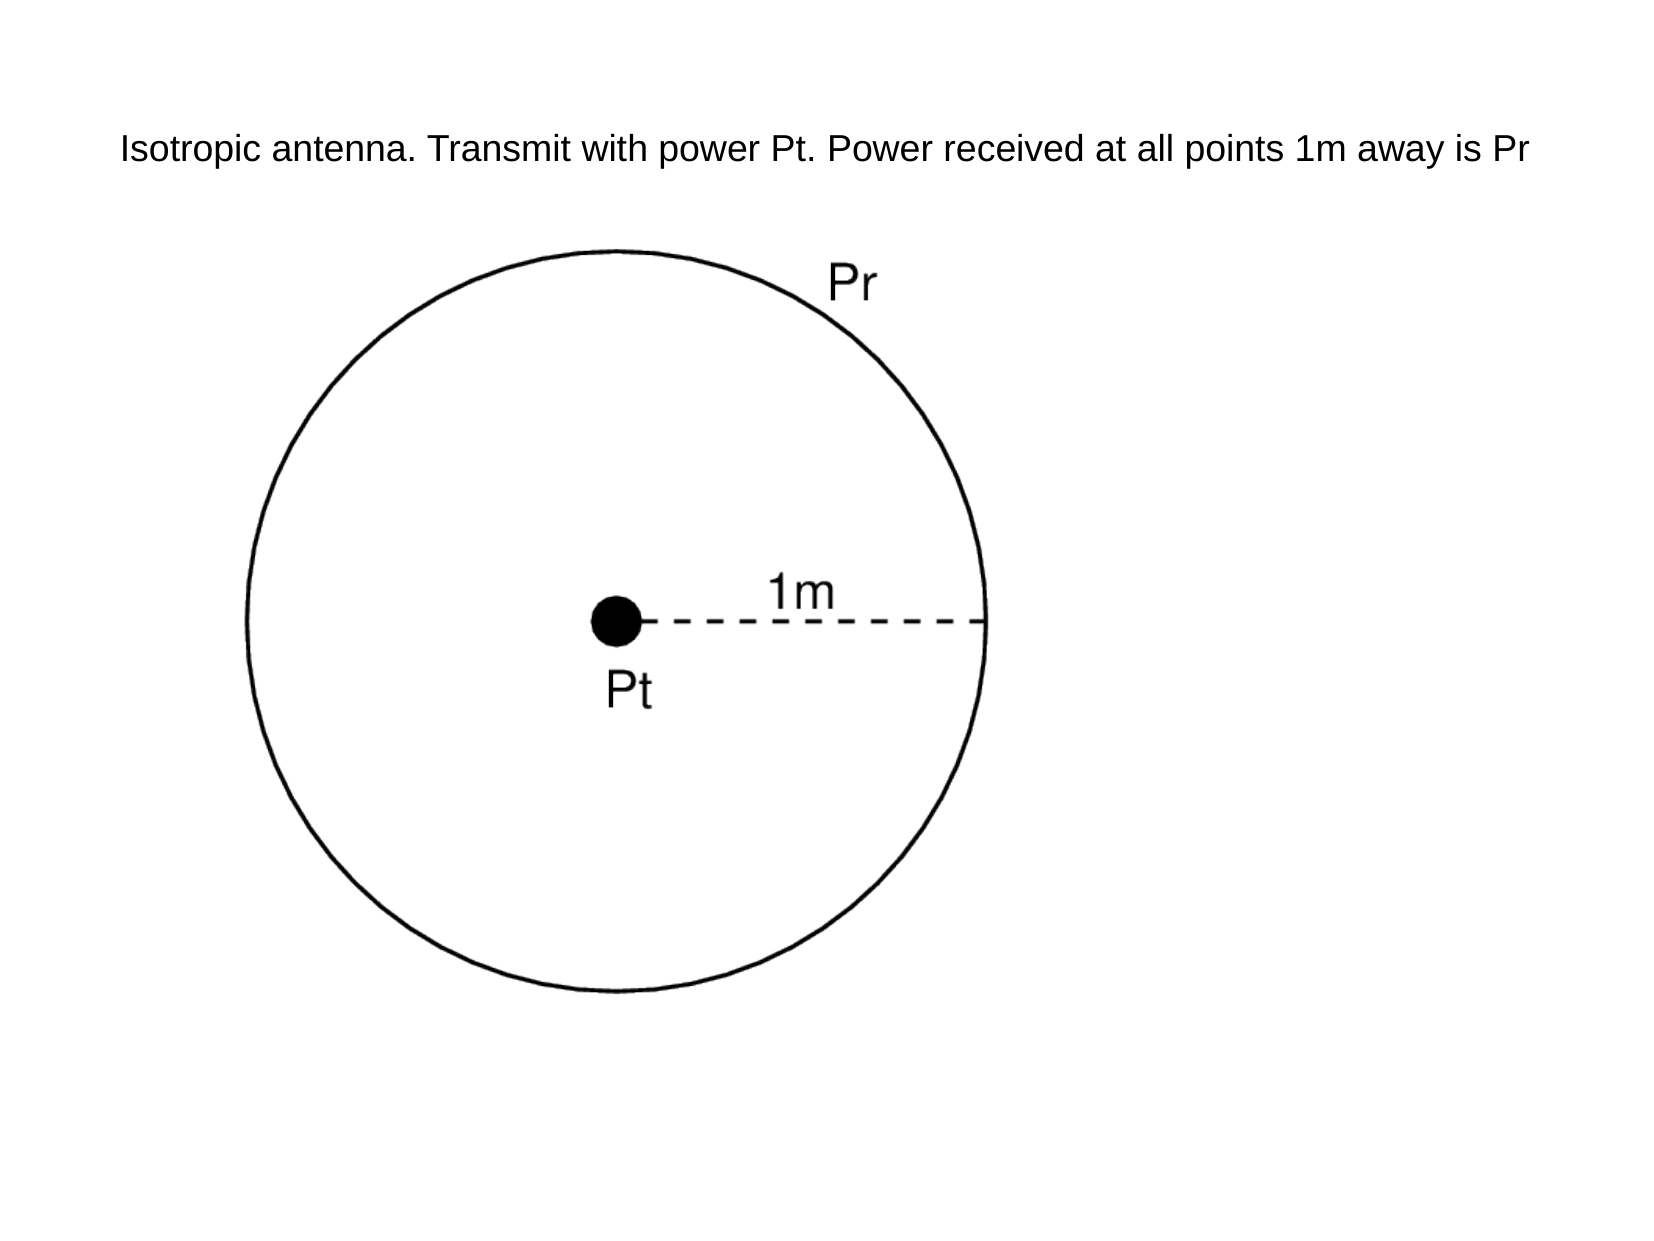

Isotropic antenna. Transmit with power Pt. Power received at all points 1m away is Pr